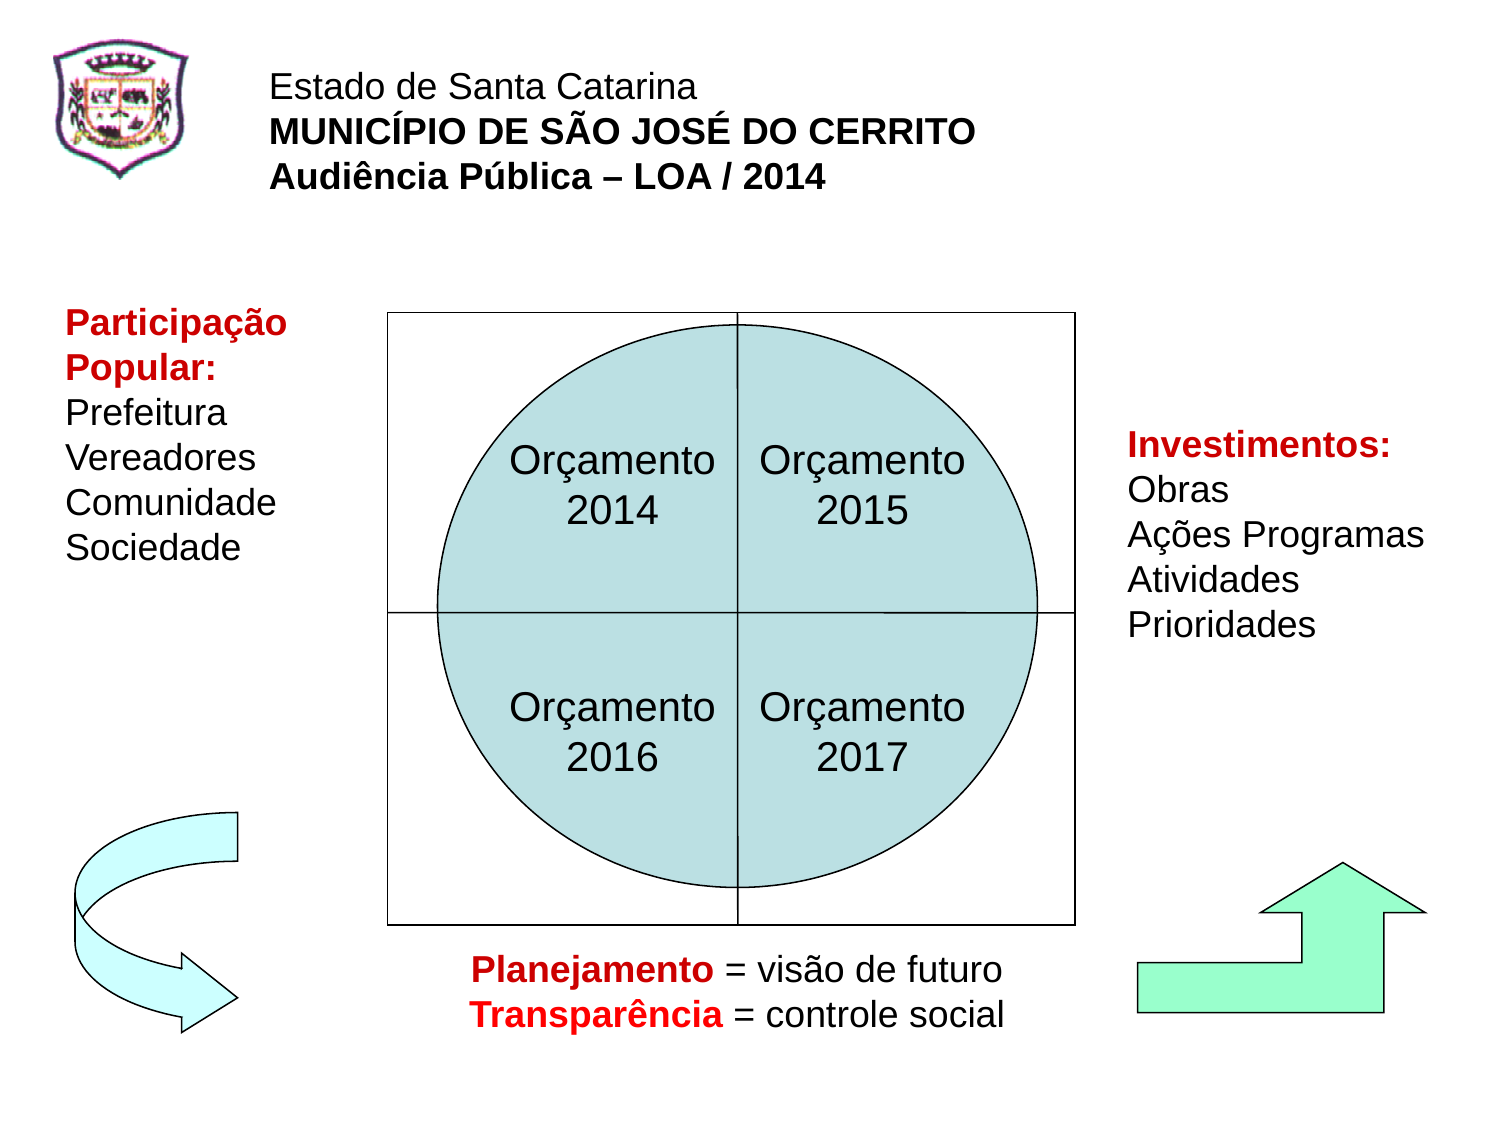

Estado de Santa Catarina
MUNICÍPIO DE SÃO JOSÉ DO CERRITO
Audiência Pública – LOA / 2014
Participação Popular:
Prefeitura Vereadores
Comunidade
Sociedade
Investimentos:
Obras
Ações Programas Atividades
Prioridades
Orçamento2014
Orçamento2015
Orçamento2016
Orçamento2017
Planejamento = visão de futuro
Transparência = controle social